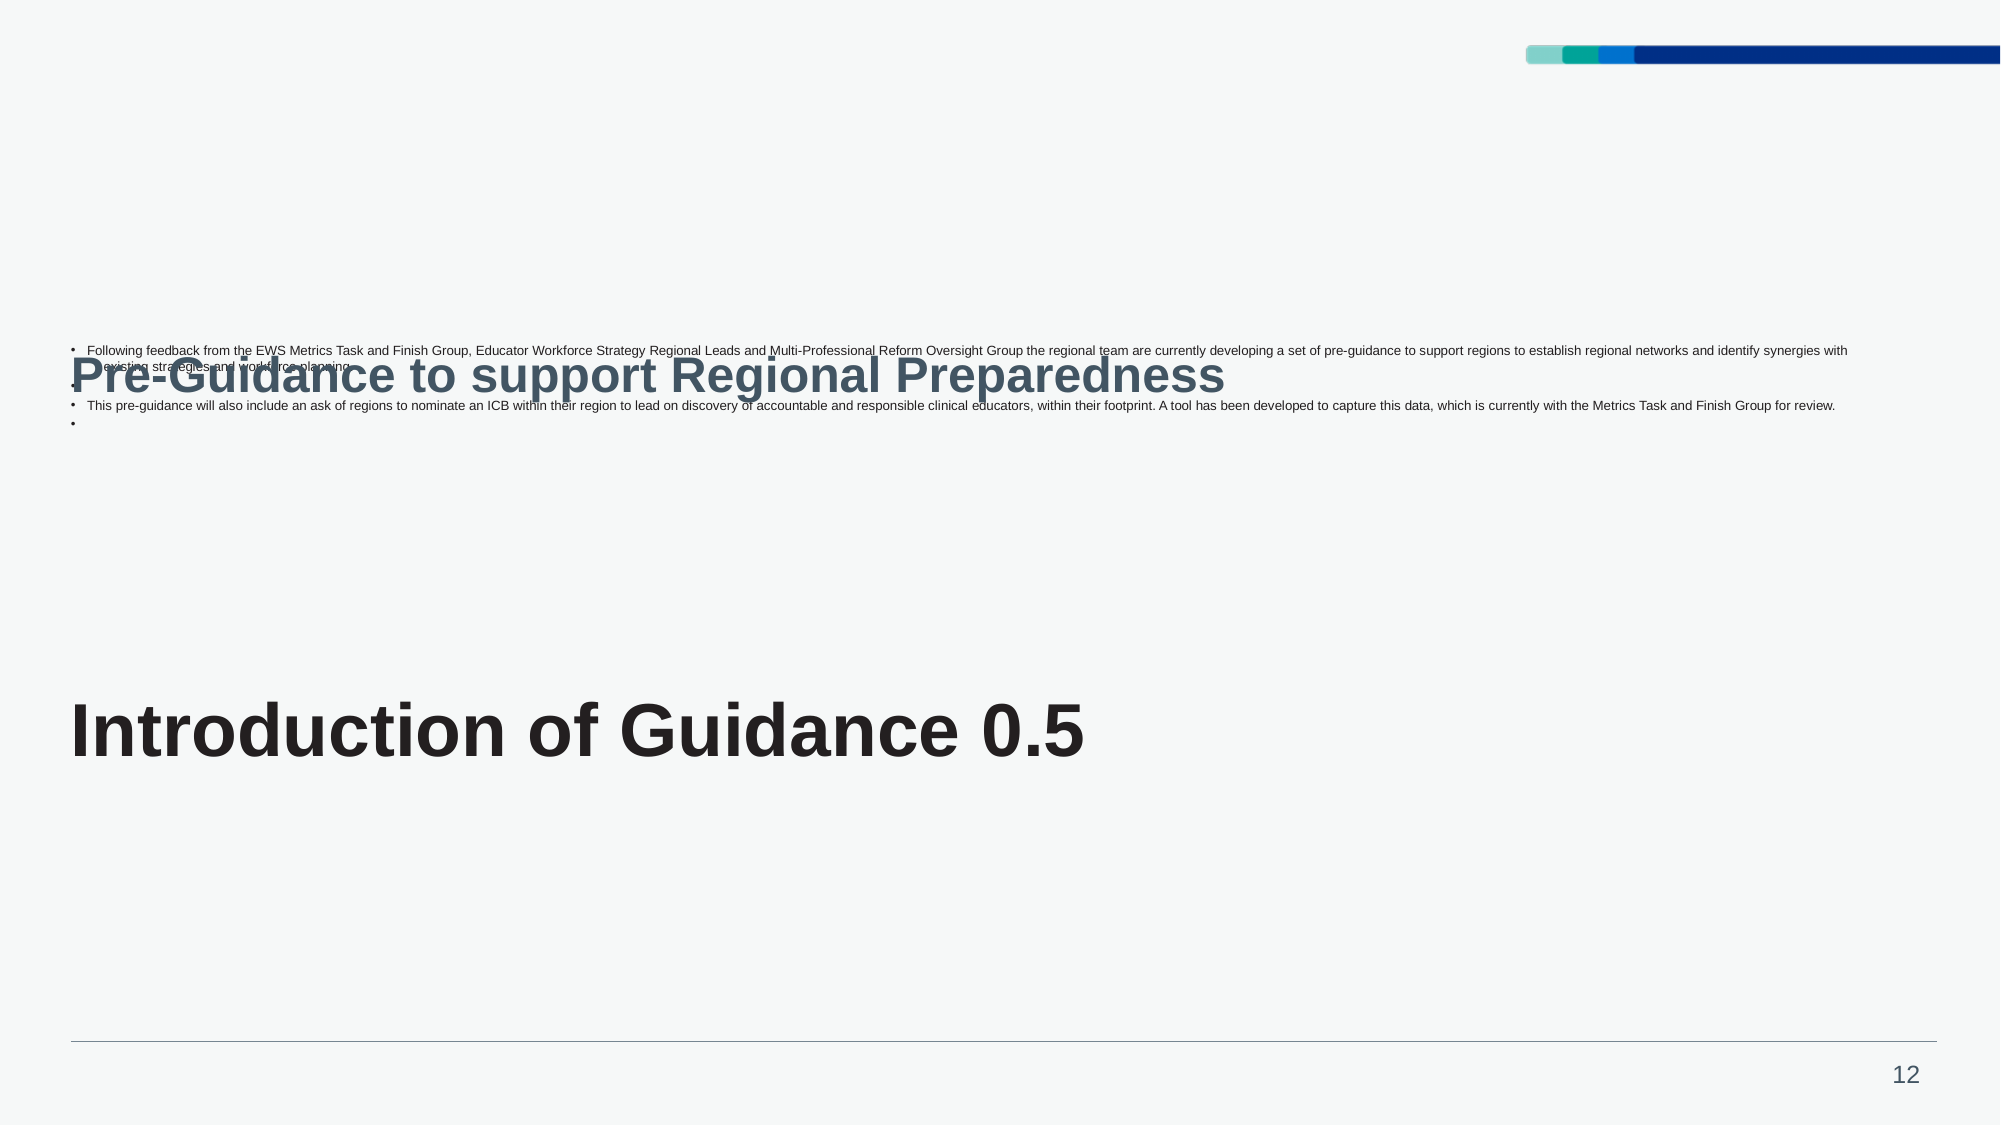

# Following feedback from the EWS Metrics Task and Finish Group, Educator Workforce Strategy Regional Leads and Multi-Professional Reform Oversight Group the regional team are currently developing a set of pre-guidance to support regions to establish regional networks and identify synergies with existing strategies and workforce planning.
This pre-guidance will also include an ask of regions to nominate an ICB within their region to lead on discovery of accountable and responsible clinical educators, within their footprint. A tool has been developed to capture this data, which is currently with the Metrics Task and Finish Group for review.
Pre-Guidance to support Regional Preparedness
Introduction of Guidance 0.5